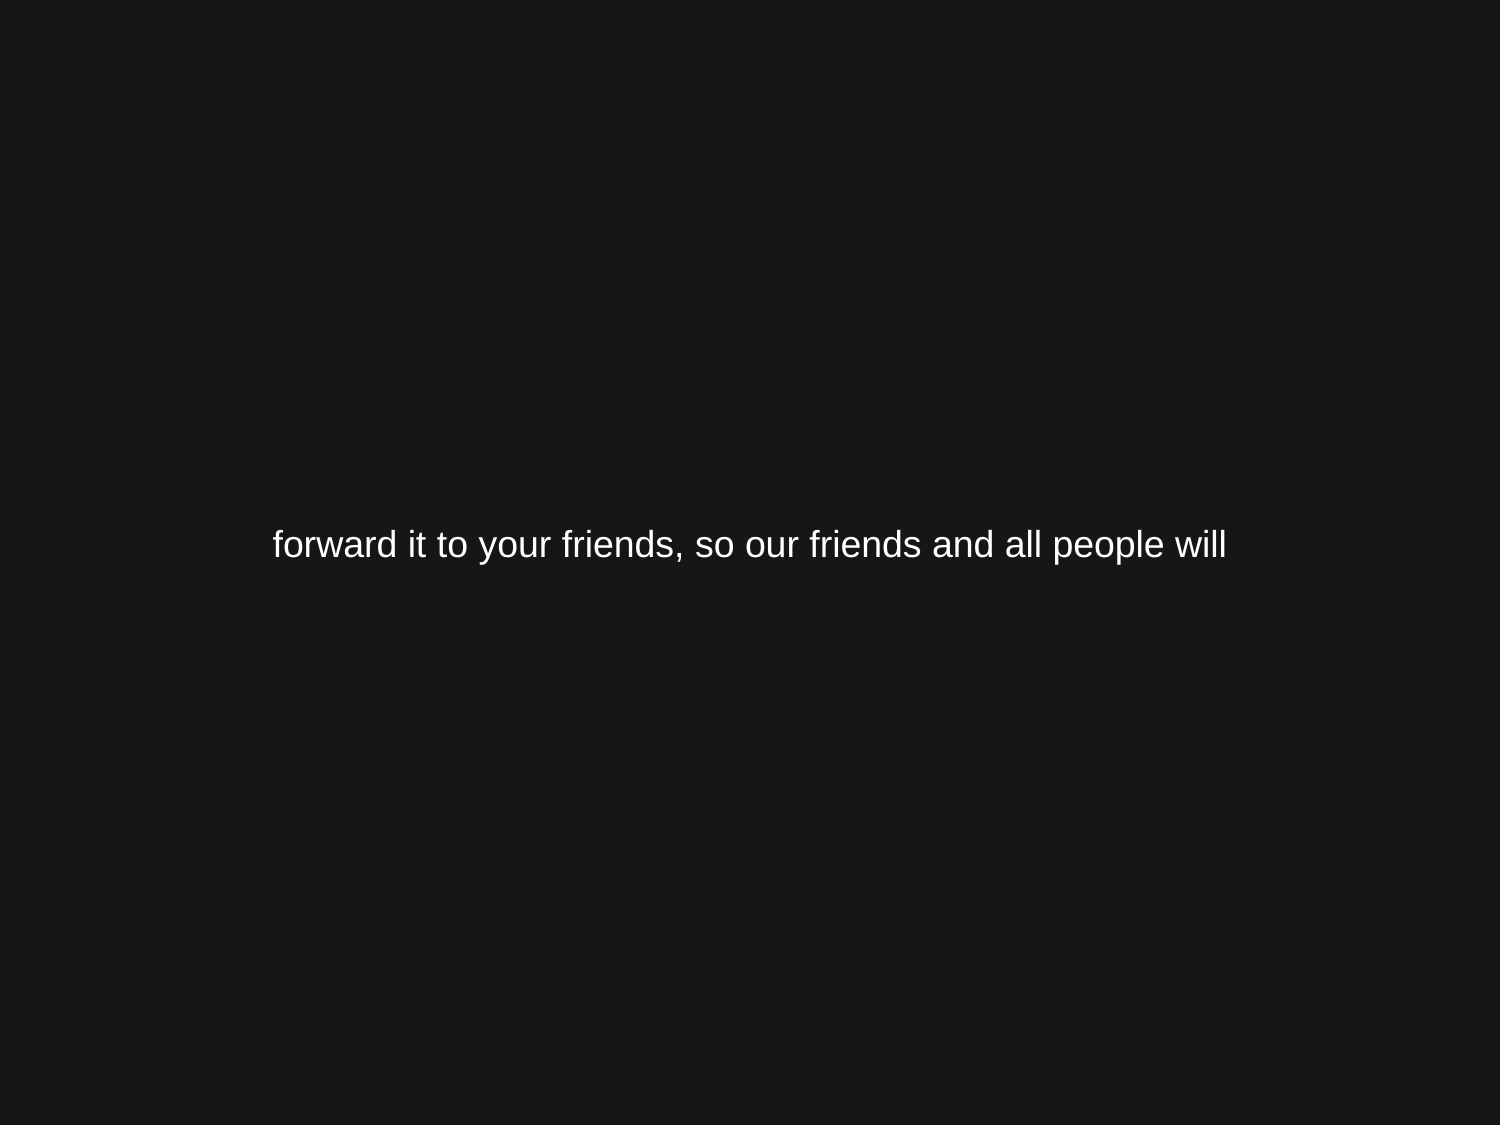

forward it to your friends, so our friends and all people will